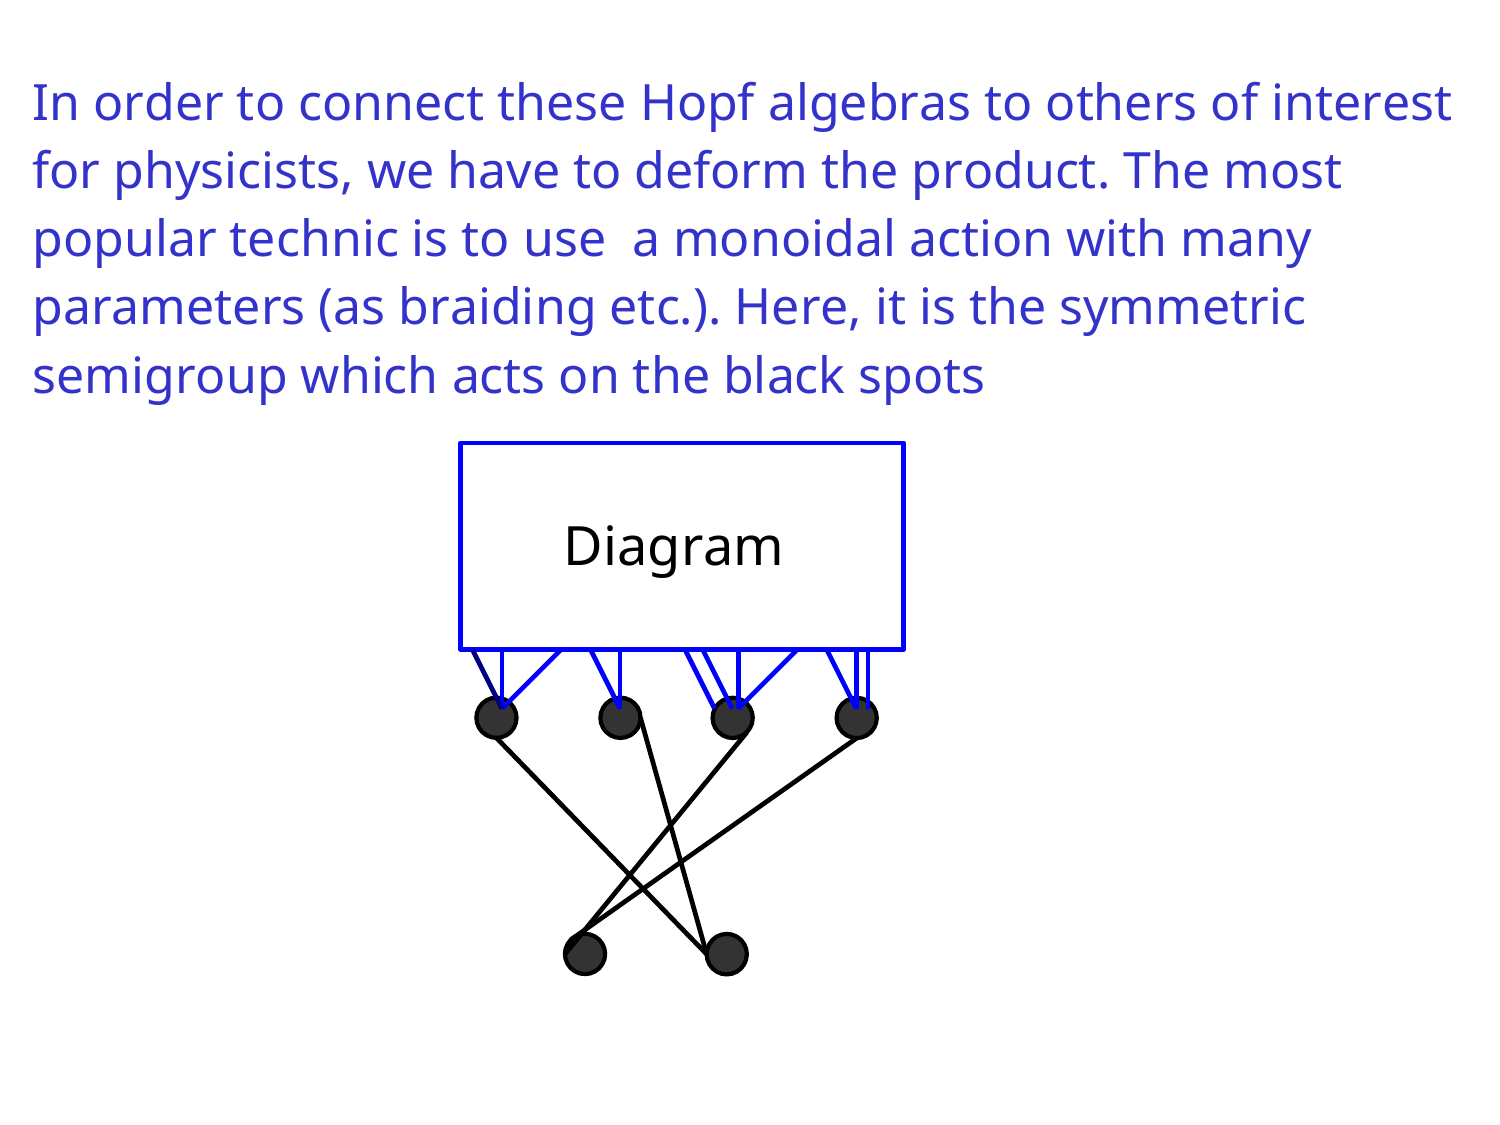

In order to connect these Hopf algebras to others of interest for physicists, we have to deform the product. The most popular technic is to use a monoidal action with many parameters (as braiding etc.). Here, it is the symmetric semigroup which acts on the black spots
Diagram